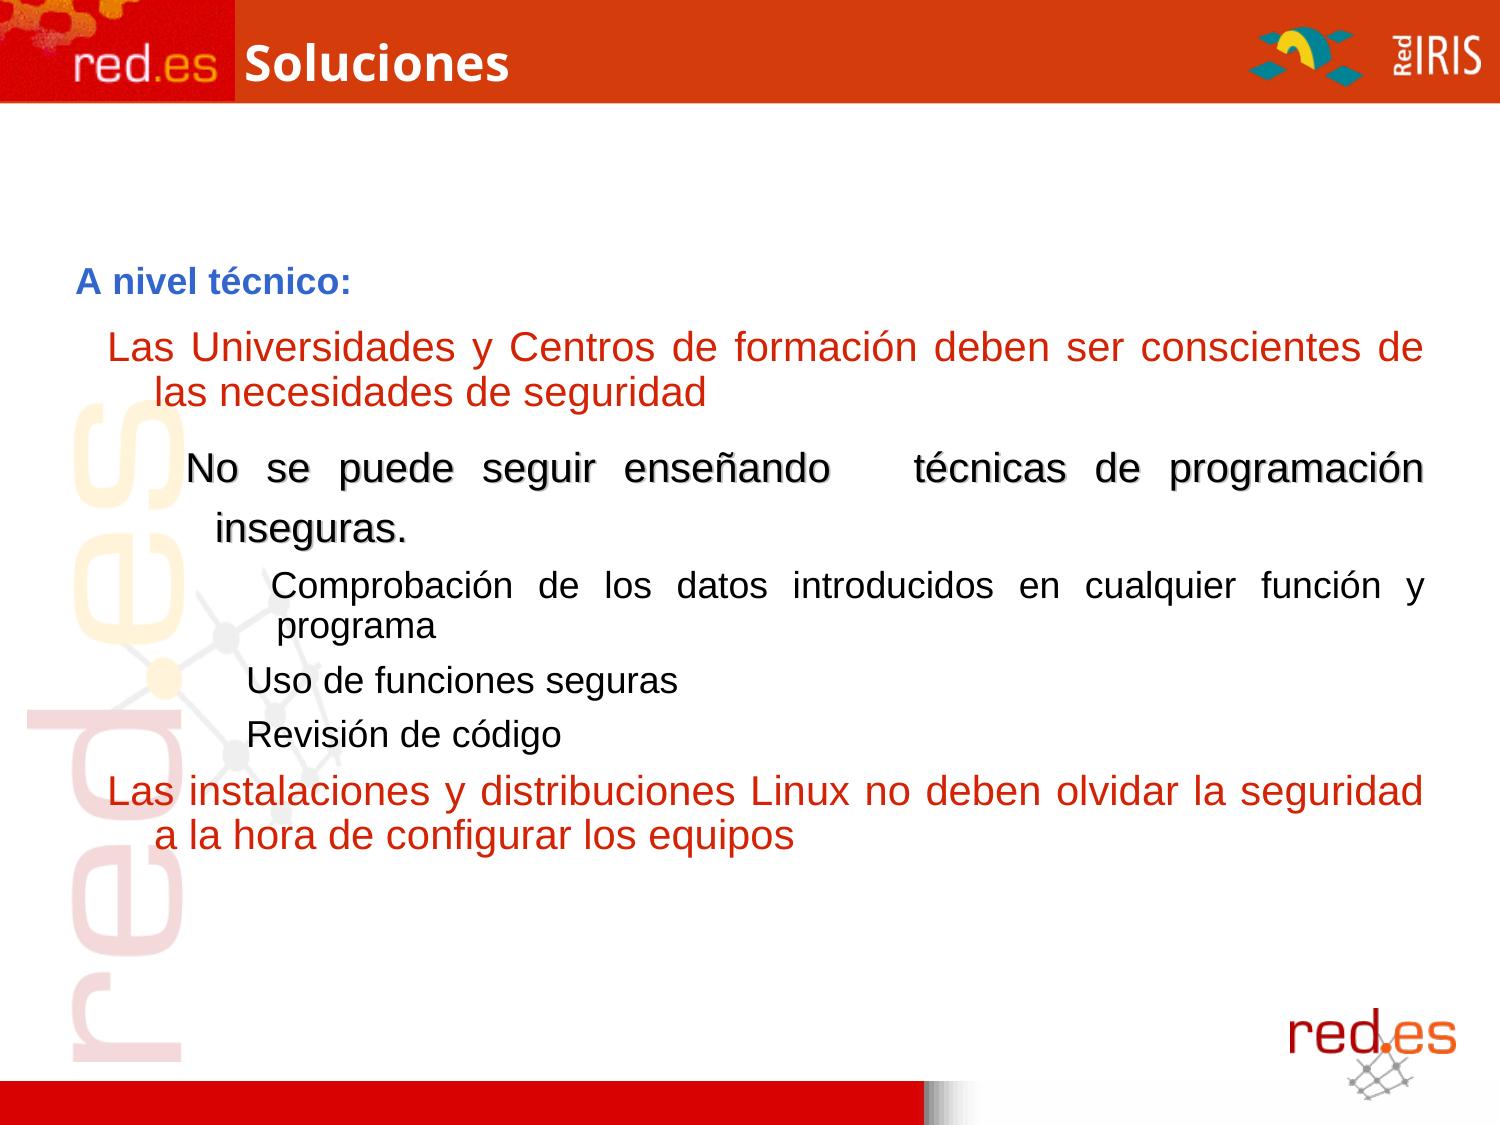

# Soluciones
A nivel técnico:
Las Universidades y Centros de formación deben ser conscientes de las necesidades de seguridad
No se puede seguir enseñando técnicas de programación inseguras.
 Comprobación de los datos introducidos en cualquier función y programa
Uso de funciones seguras
Revisión de código
Las instalaciones y distribuciones Linux no deben olvidar la seguridad a la hora de configurar los equipos